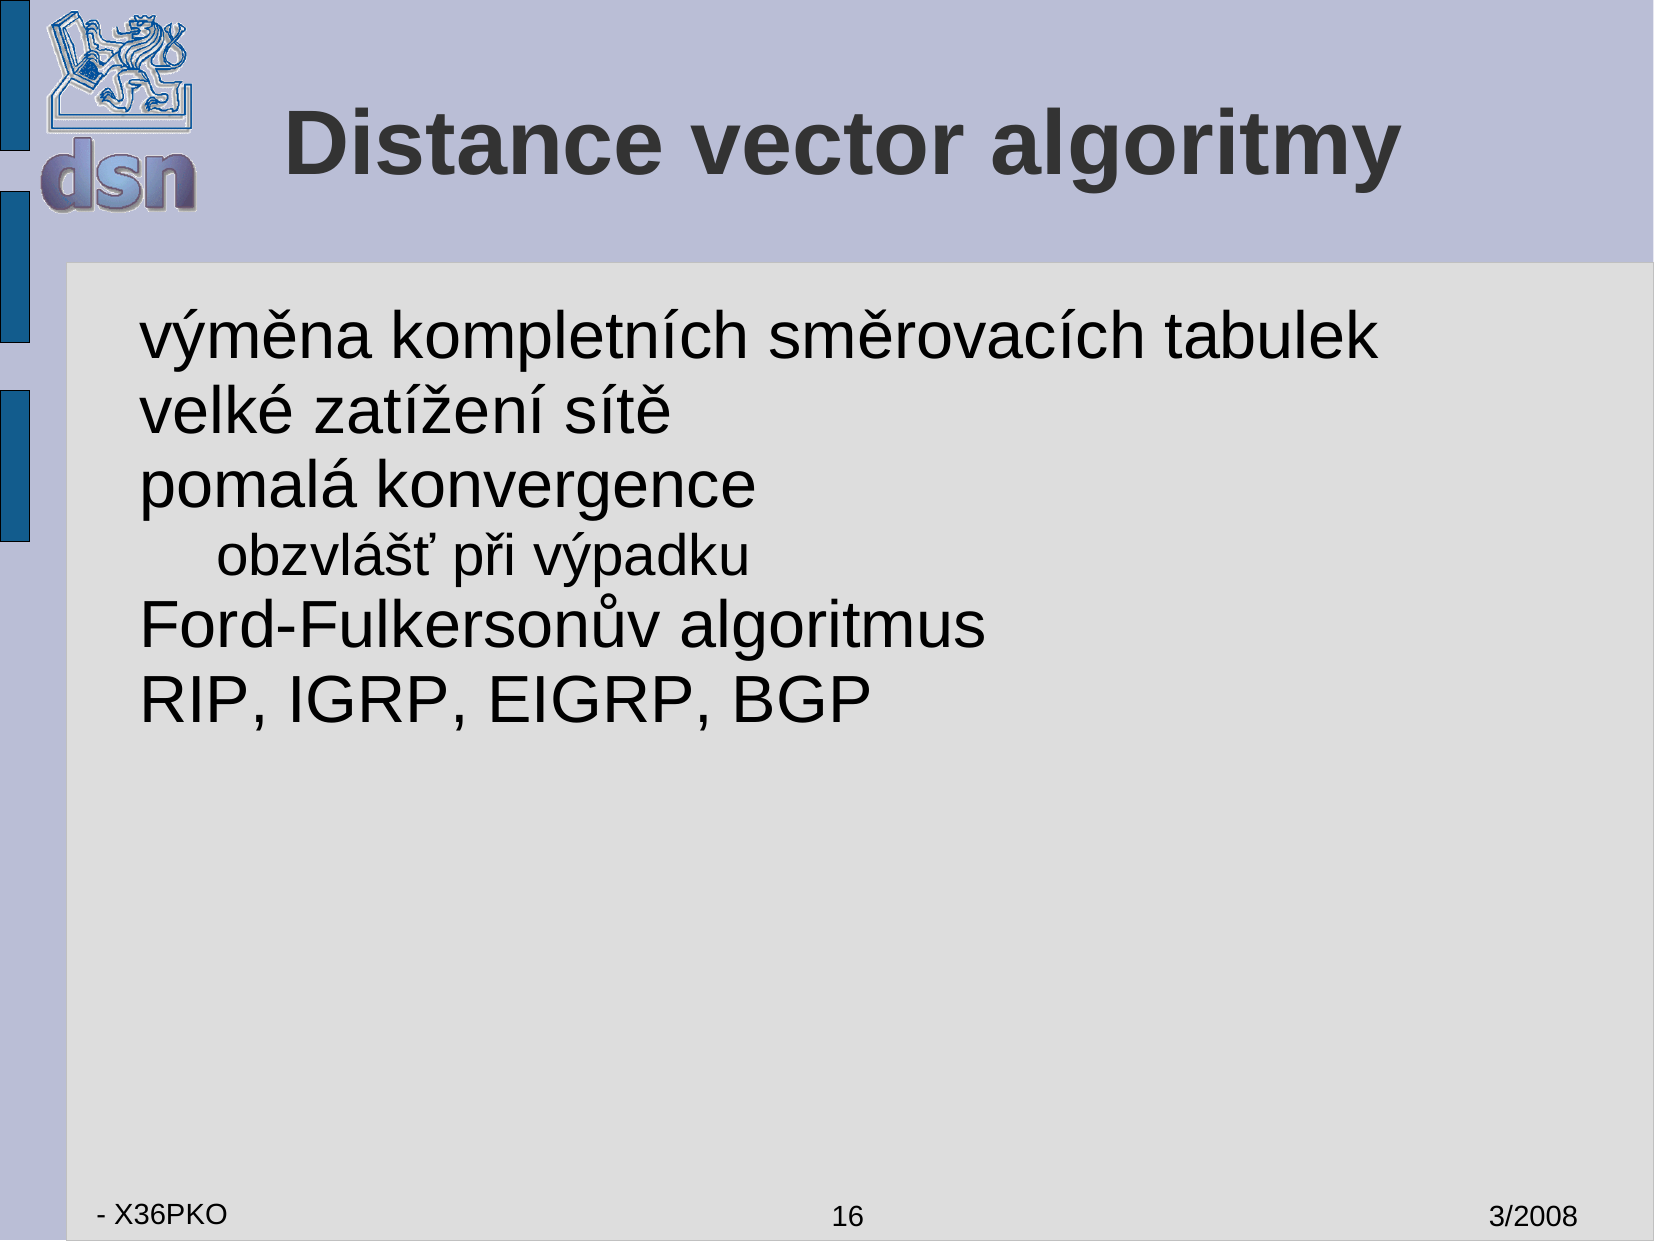

# Distance vector algoritmy
výměna kompletních směrovacích tabulek
velké zatížení sítě
pomalá konvergence
obzvlášť při výpadku
Ford-Fulkersonův algoritmus
RIP, IGRP, EIGRP, BGP